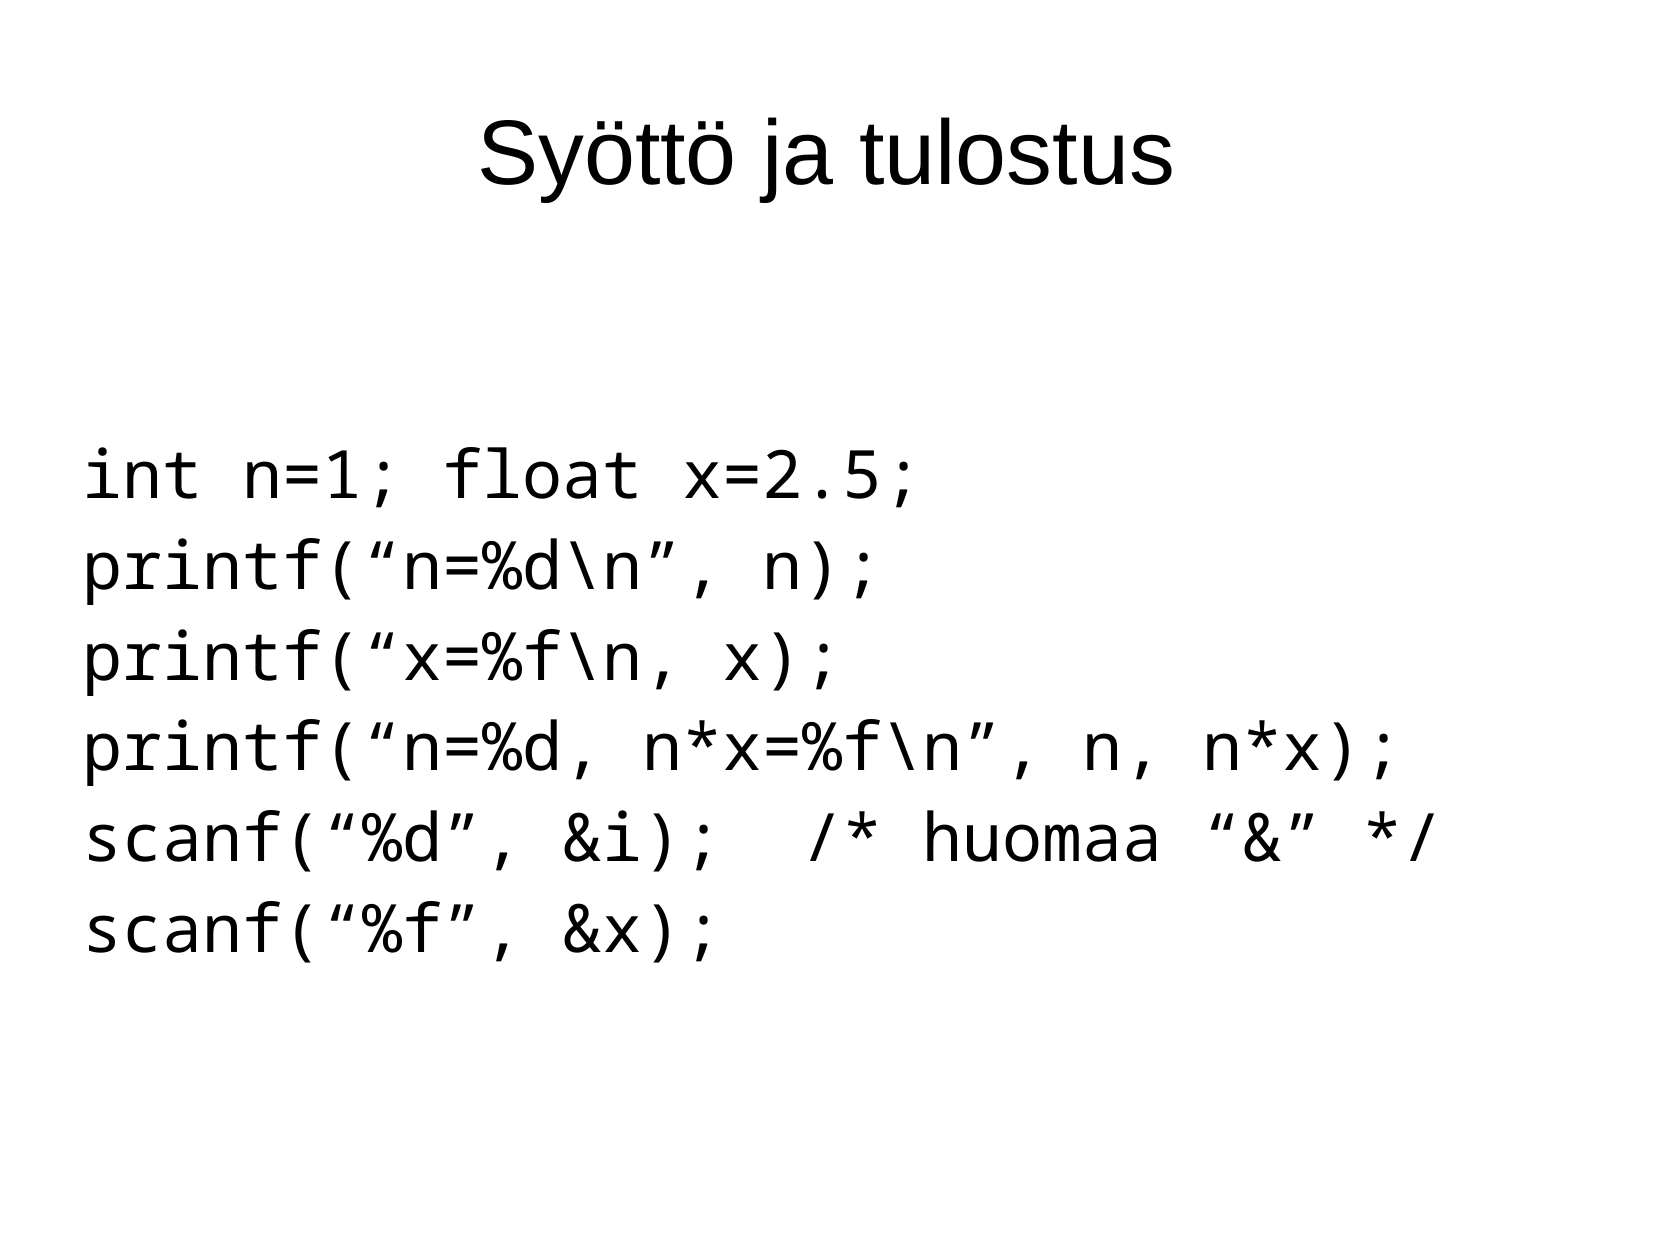

# Syöttö ja tulostus
int n=1; float x=2.5;
printf(“n=%d\n”, n);
printf(“x=%f\n, x);
printf(“n=%d, n*x=%f\n”, n, n*x);
scanf(“%d”, &i); /* huomaa “&” */
scanf(“%f”, &x);